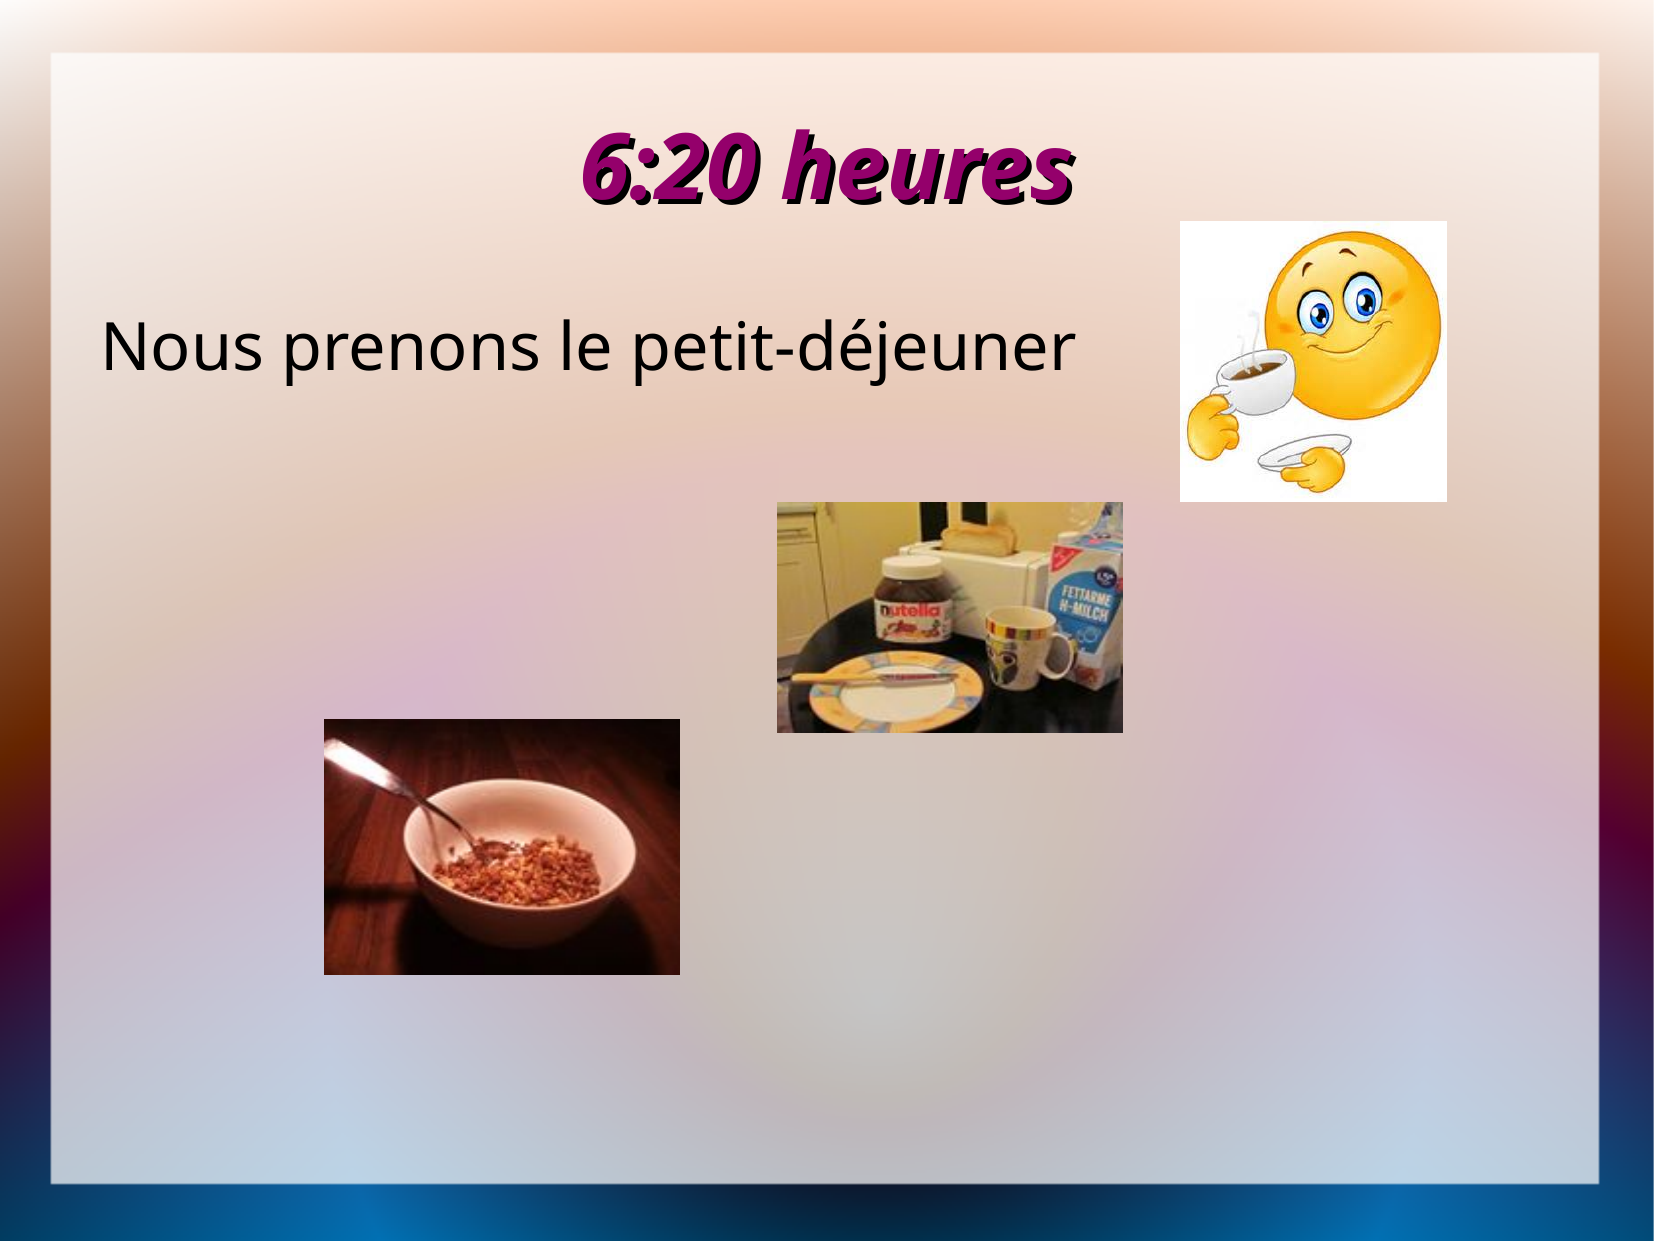

# 6:20 heures
Nous prenons le petit-déjeuner